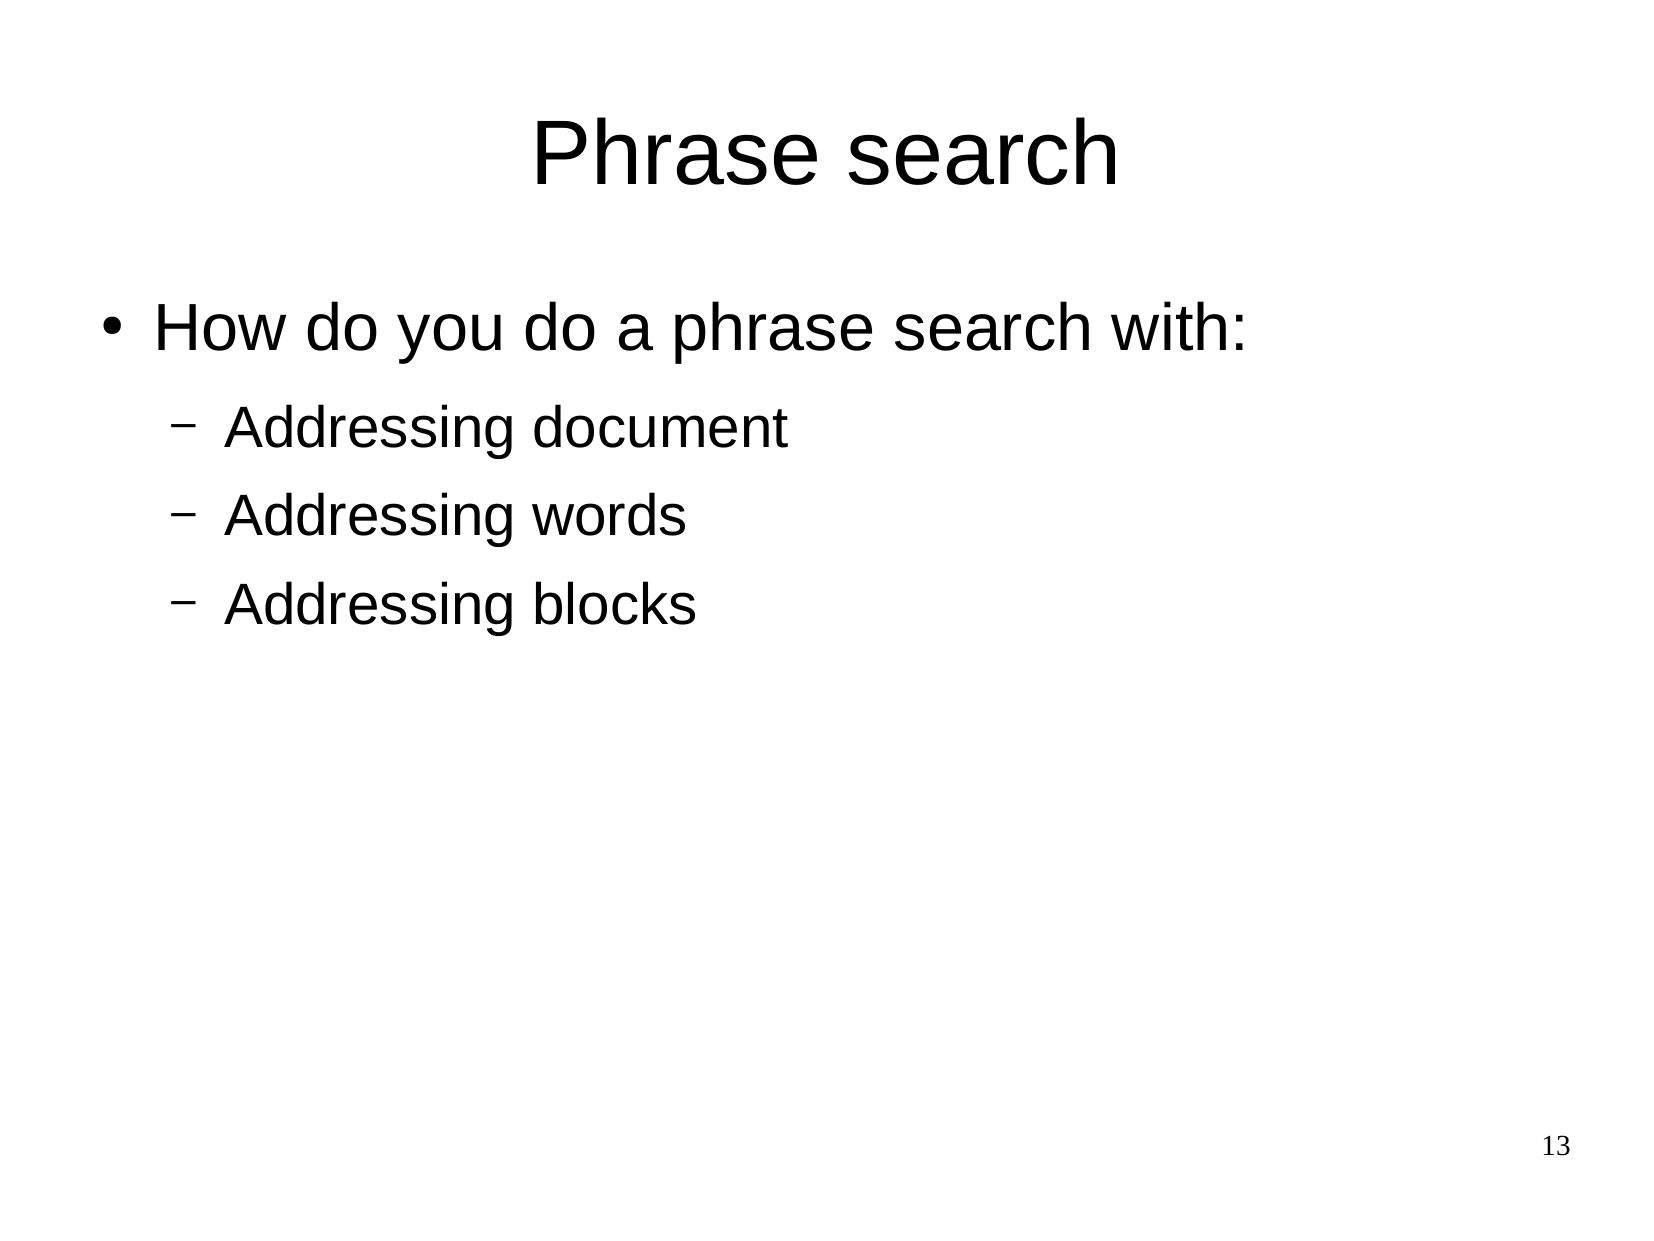

# Phrase search
How do you do a phrase search with:
Addressing document
Addressing words
Addressing blocks
13